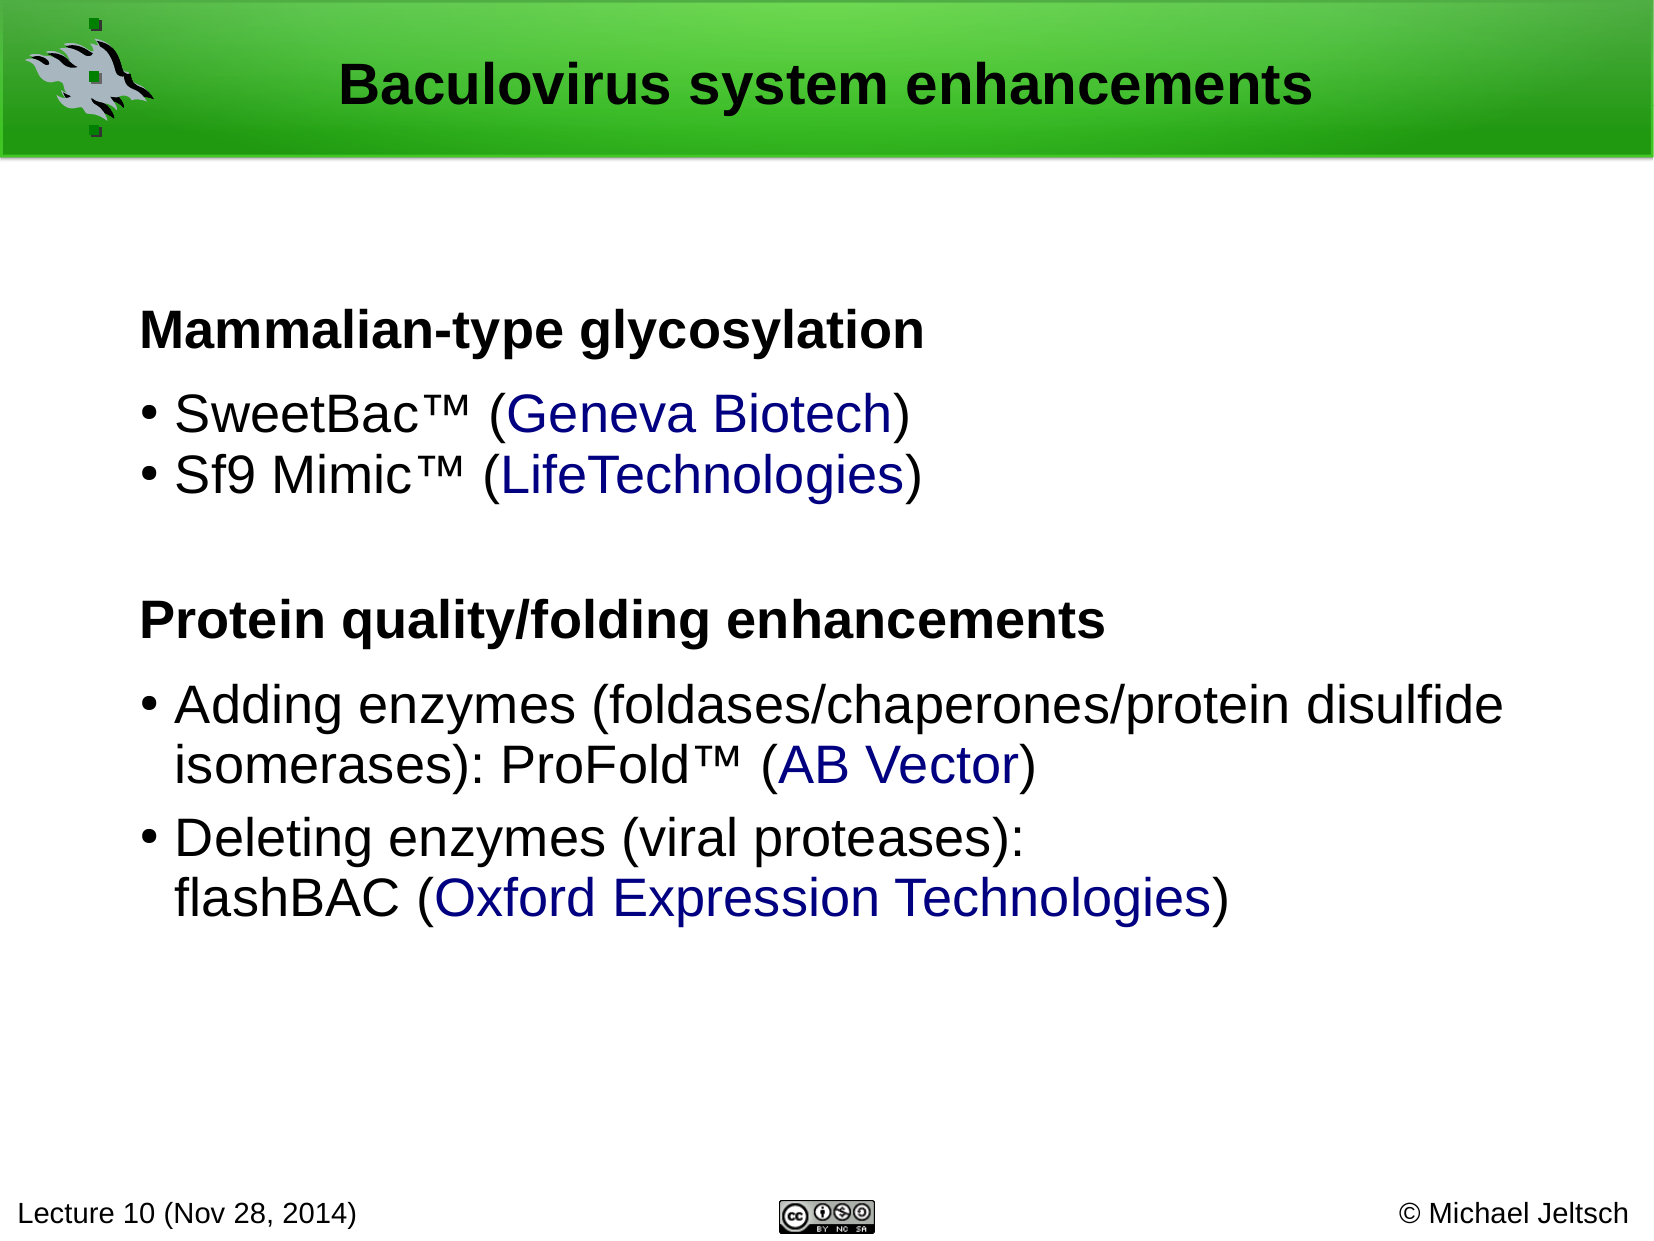

# Baculovirus system enhancements
Mammalian-type glycosylation
SweetBac™ (Geneva Biotech)
Sf9 Mimic™ (LifeTechnologies)
Protein quality/folding enhancements
Adding enzymes (foldases/chaperones/protein disulfide
isomerases): ProFold™ (AB Vector)
Deleting enzymes (viral proteases):
flashBAC (Oxford Expression Technologies)